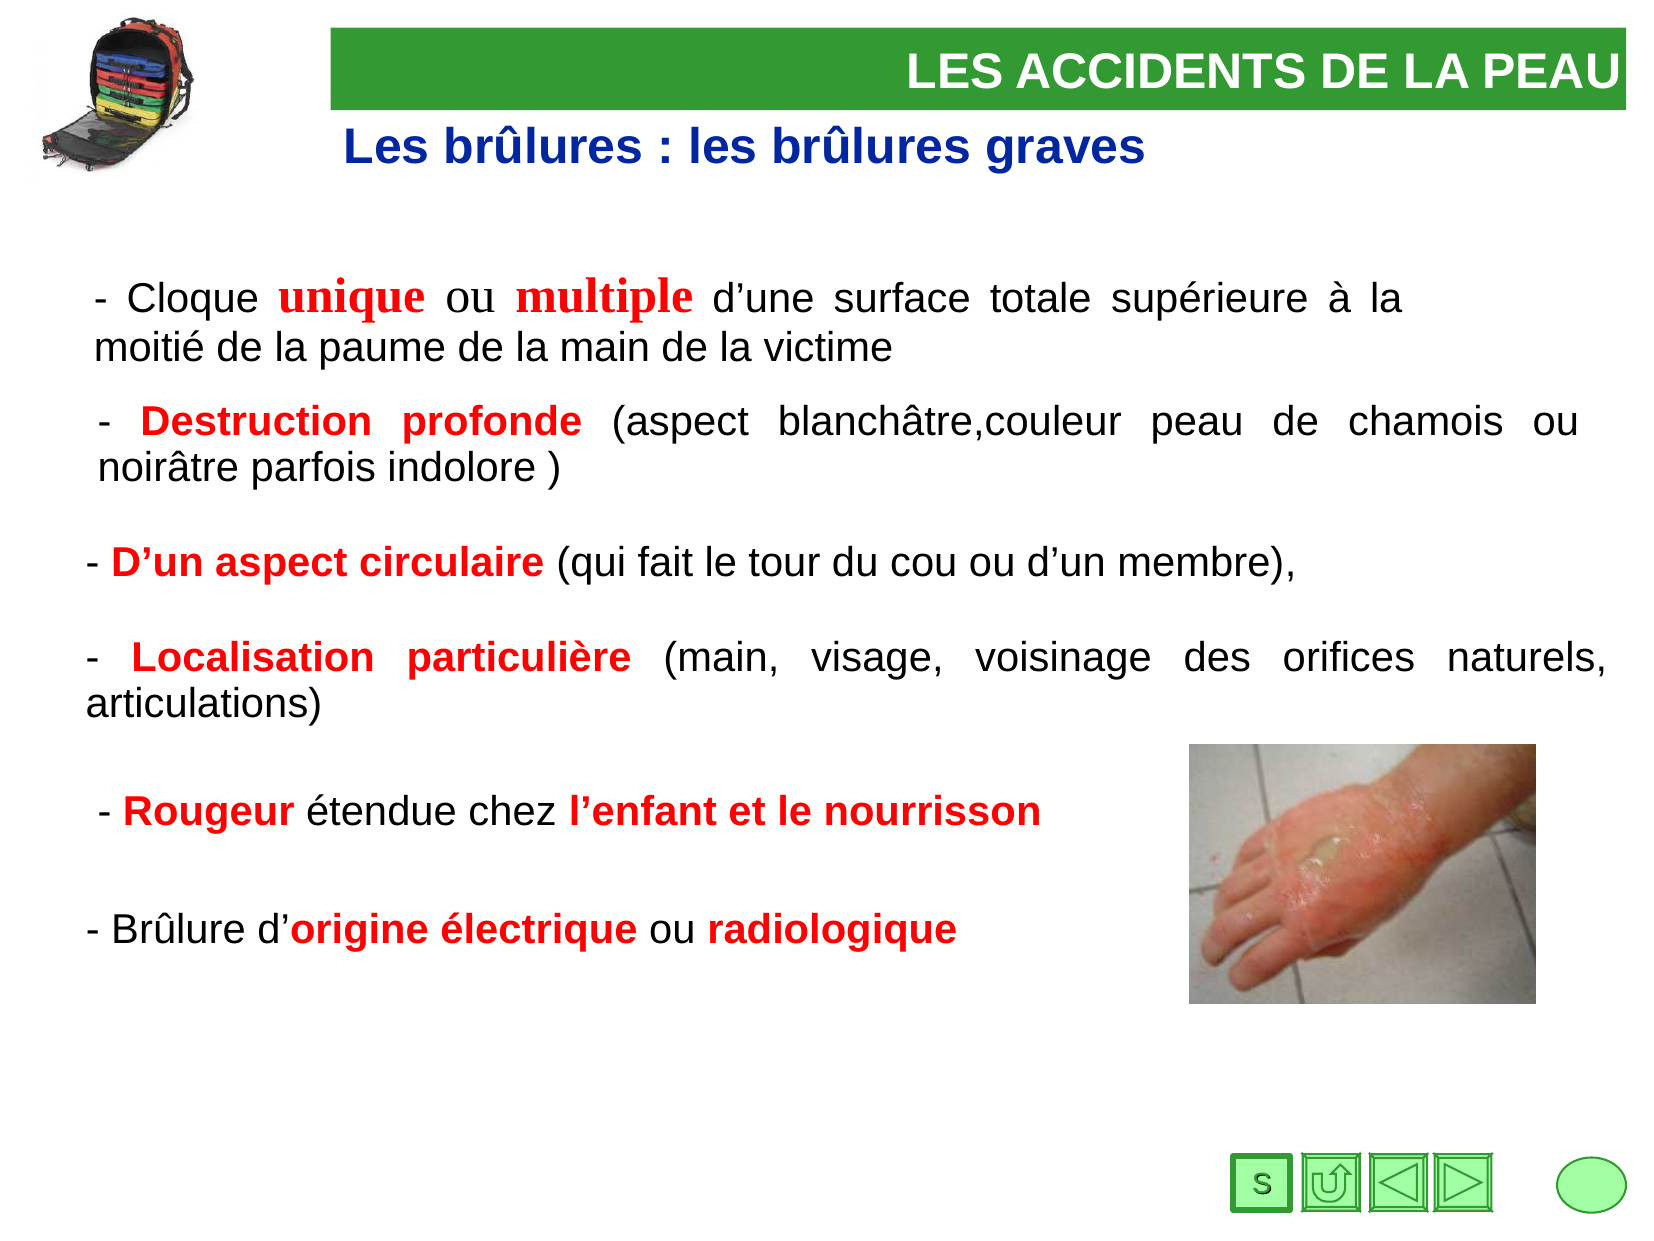

LES ACCIDENTS DE LA PEAU
# Les brûlures : les brûlures graves
- Cloque unique ou multiple d’une surface totale supérieure à la moitié de la paume de la main de la victime
- Destruction profonde (aspect blanchâtre,couleur peau de chamois ou noirâtre parfois indolore )
- D’un aspect circulaire (qui fait le tour du cou ou d’un membre),
- Localisation particulière (main, visage, voisinage des orifices naturels, articulations)
- Rougeur étendue chez l’enfant et le nourrisson
- Brûlure d’origine électrique ou radiologique